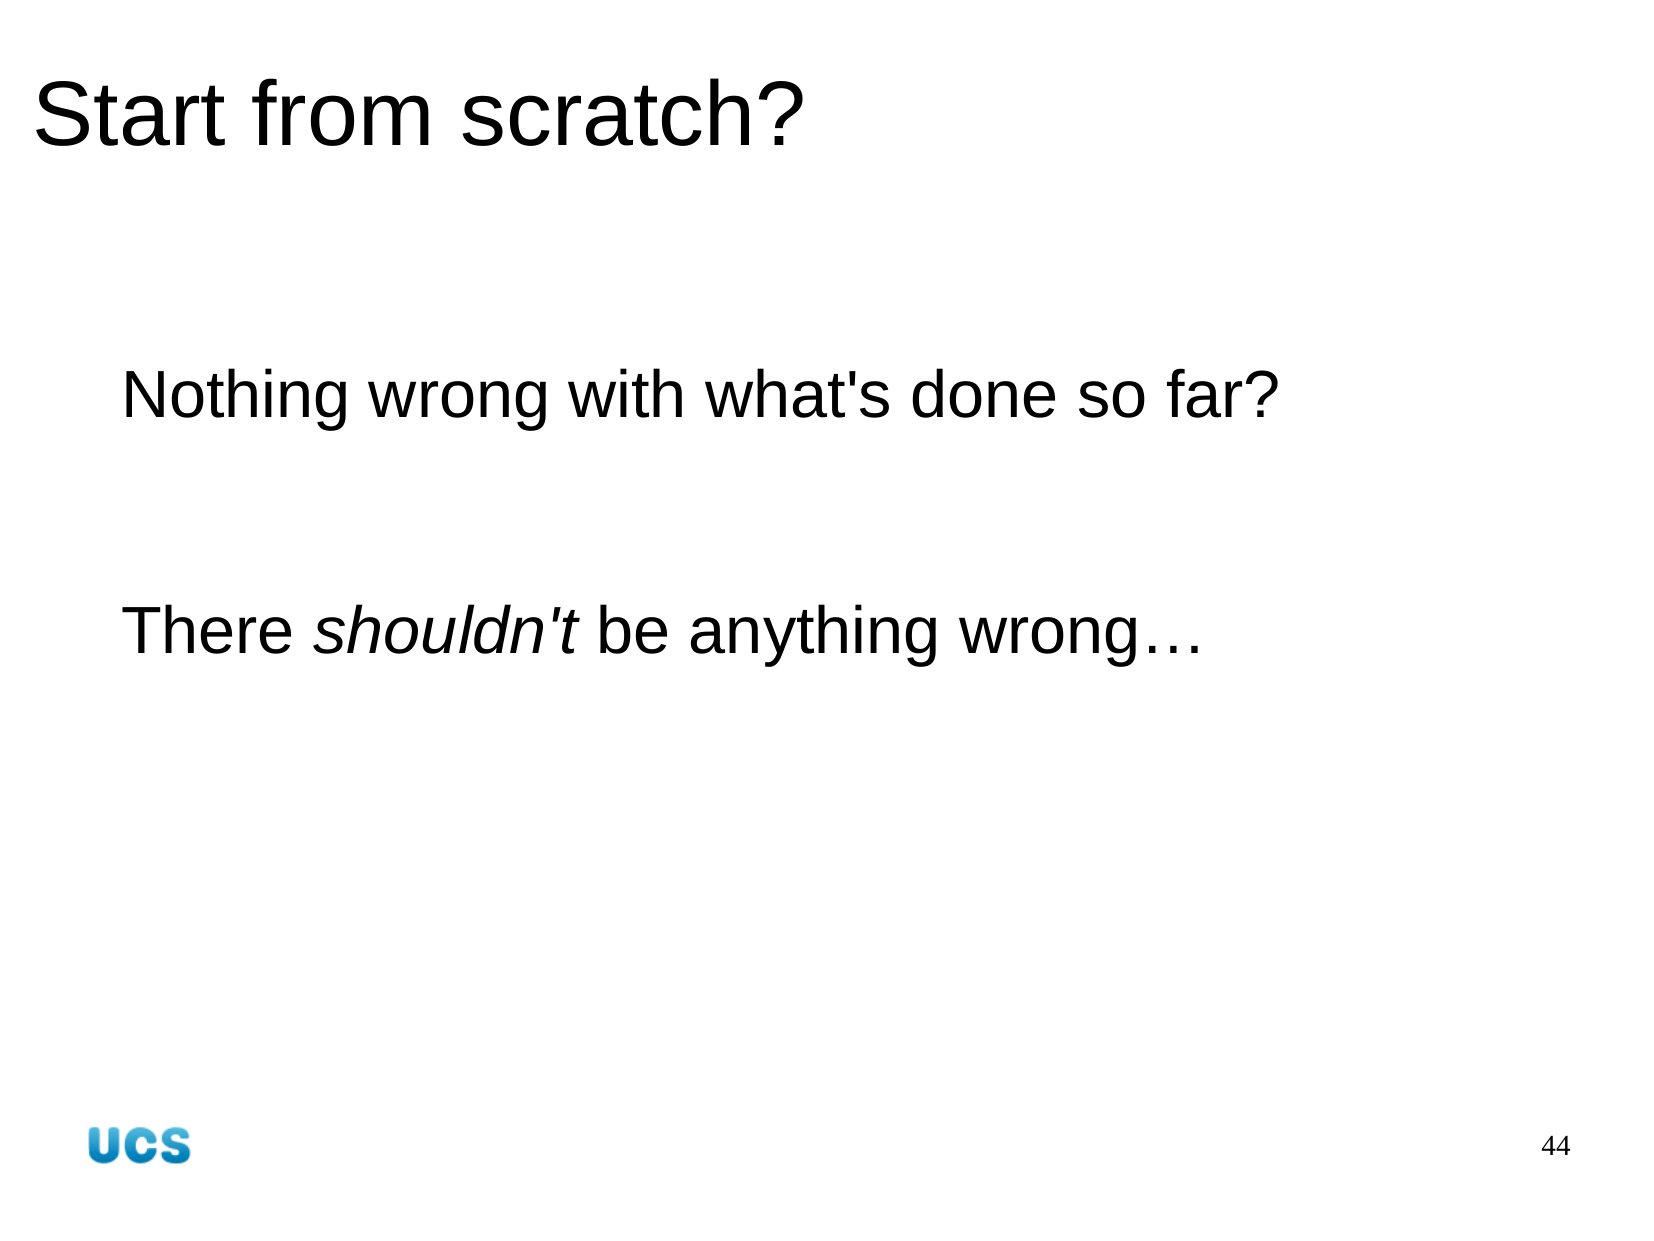

Start from scratch?
Nothing wrong with what's done so far?
There shouldn't be anything wrong…
44